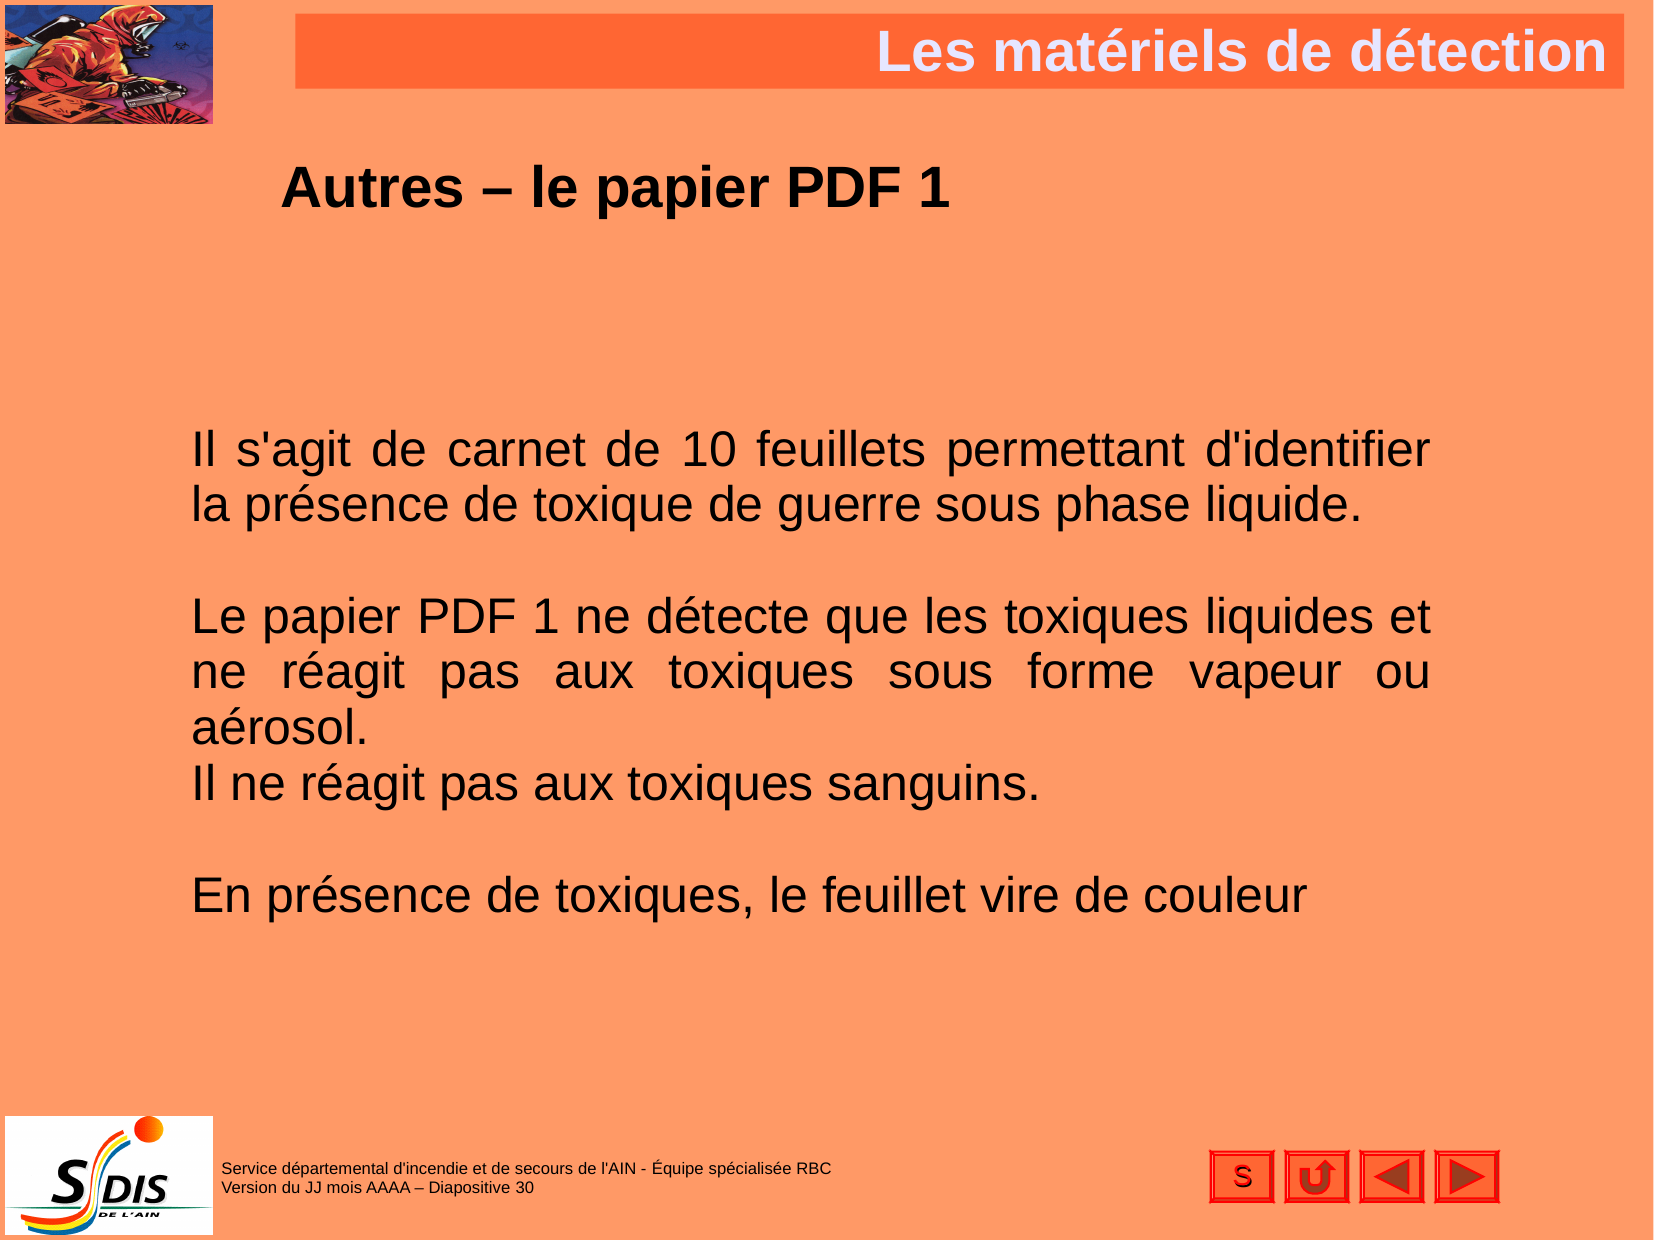

Les matériels de détection
Autres – le papier PDF 1
#
Il s'agit de carnet de 10 feuillets permettant d'identifier la présence de toxique de guerre sous phase liquide.
Le papier PDF 1 ne détecte que les toxiques liquides et ne réagit pas aux toxiques sous forme vapeur ou aérosol.
Il ne réagit pas aux toxiques sanguins.
En présence de toxiques, le feuillet vire de couleur